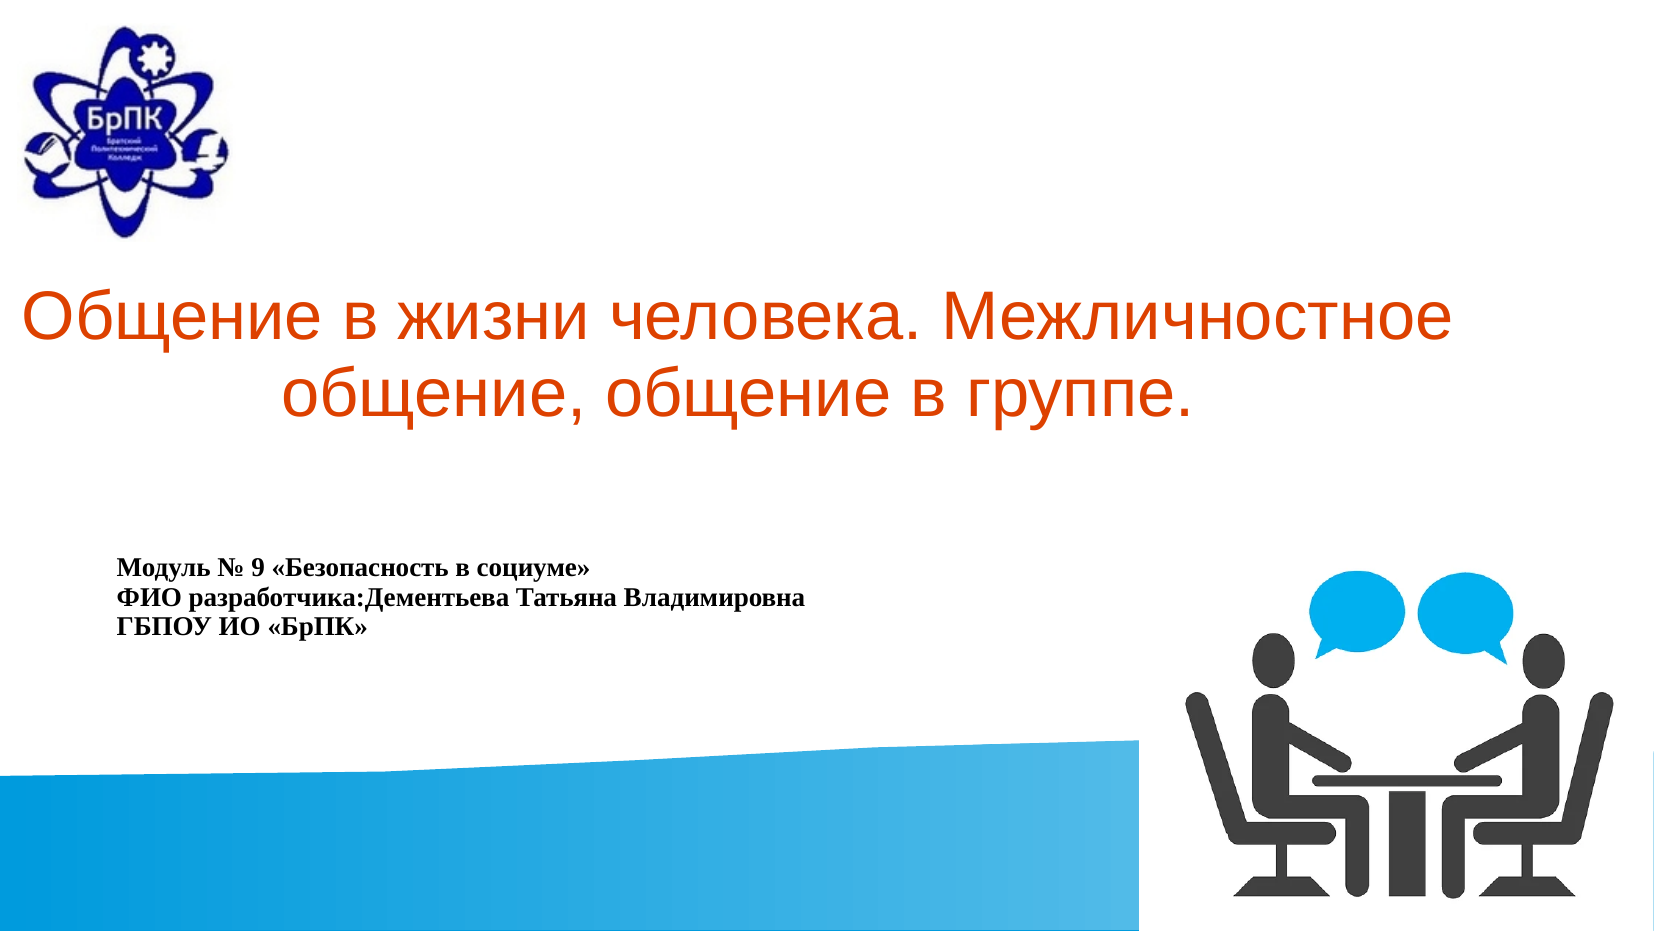

# Общение в жизни человека. Межличностное общение, общение в группе.
Модуль № 9 «Безопасность в социуме»
ФИО разработчика:Дементьева Татьяна Владимировна
ГБПОУ ИО «БрПК»